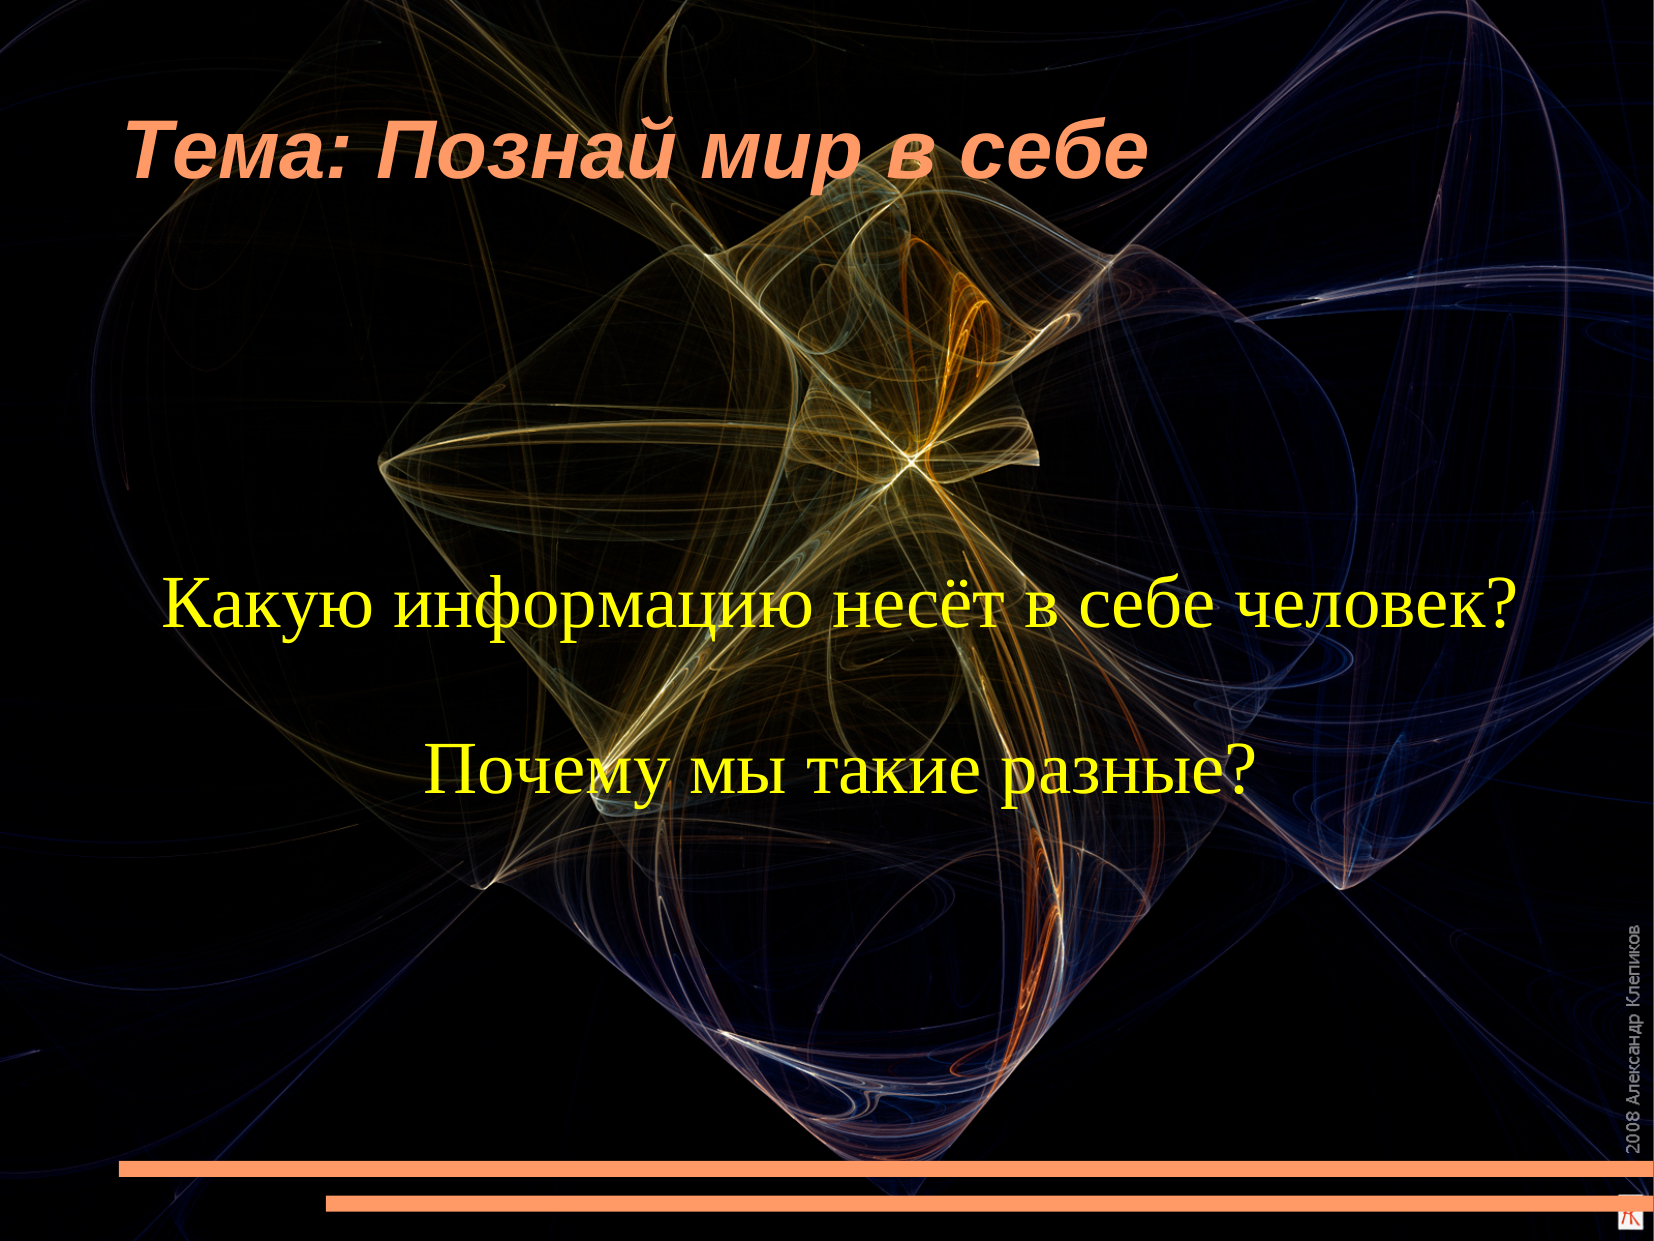

# Тема: Познай мир в себе
Какую информацию несёт в себе человек?
Почему мы такие разные?